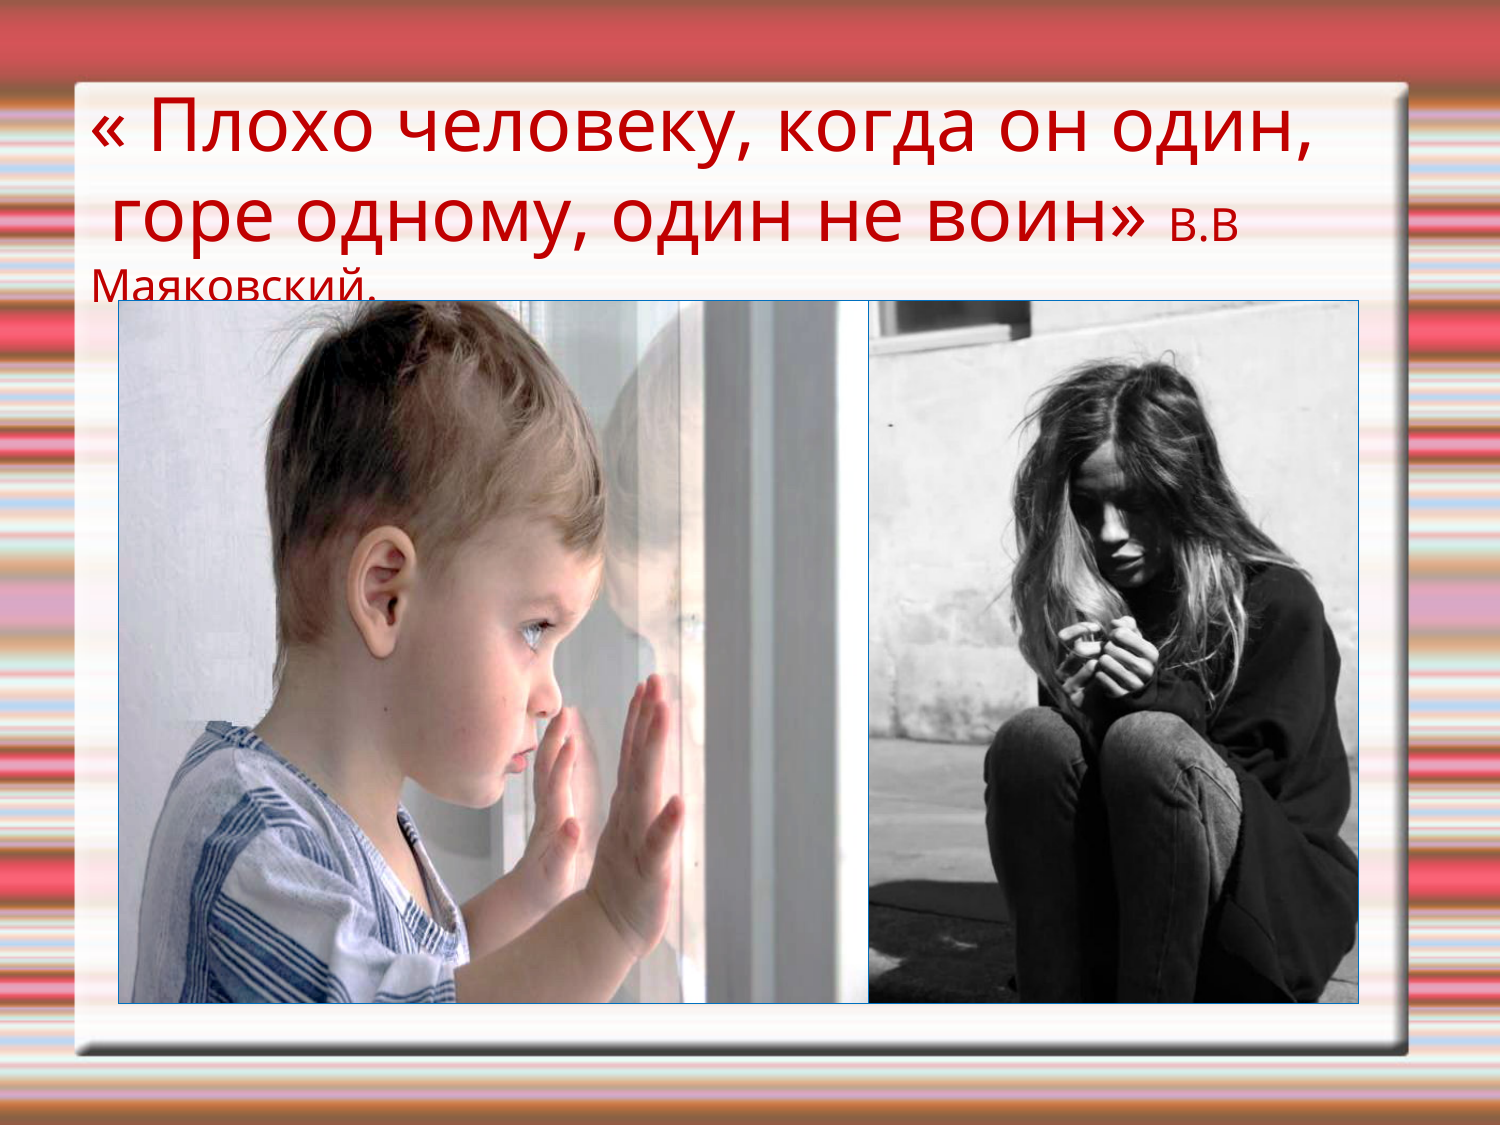

# « Плохо человеку, когда он один,  горе одному, один не воин» В.В Маяковский.